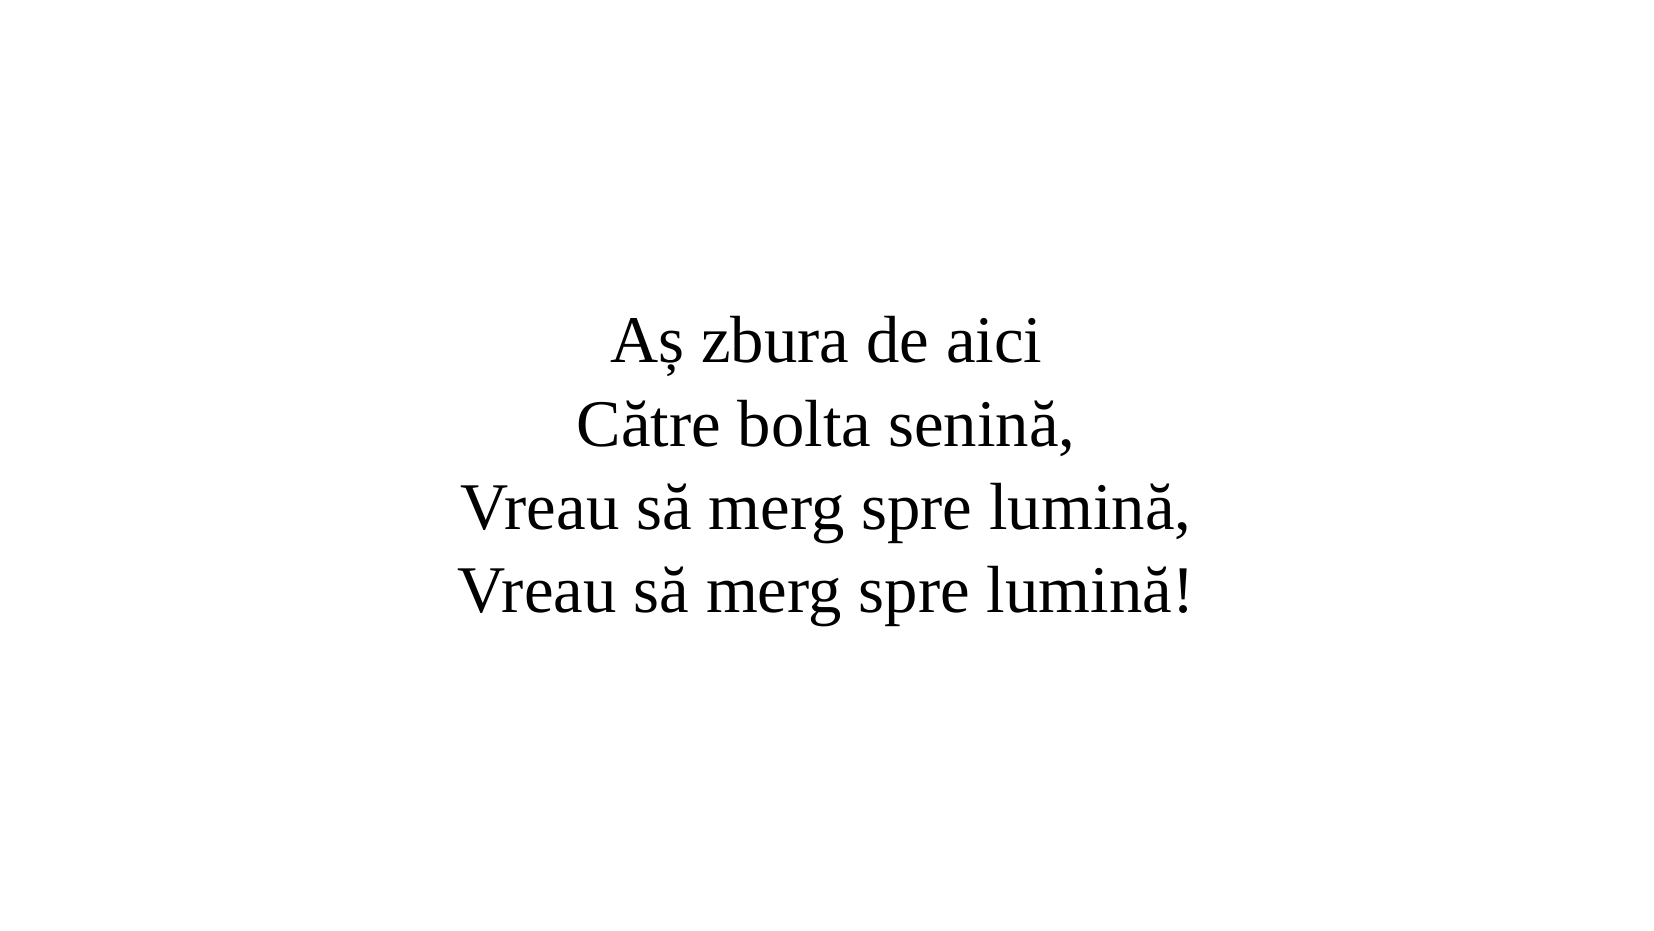

# Aș zbura de aici
Către bolta senină,
Vreau să merg spre lumină,
Vreau să merg spre lumină!